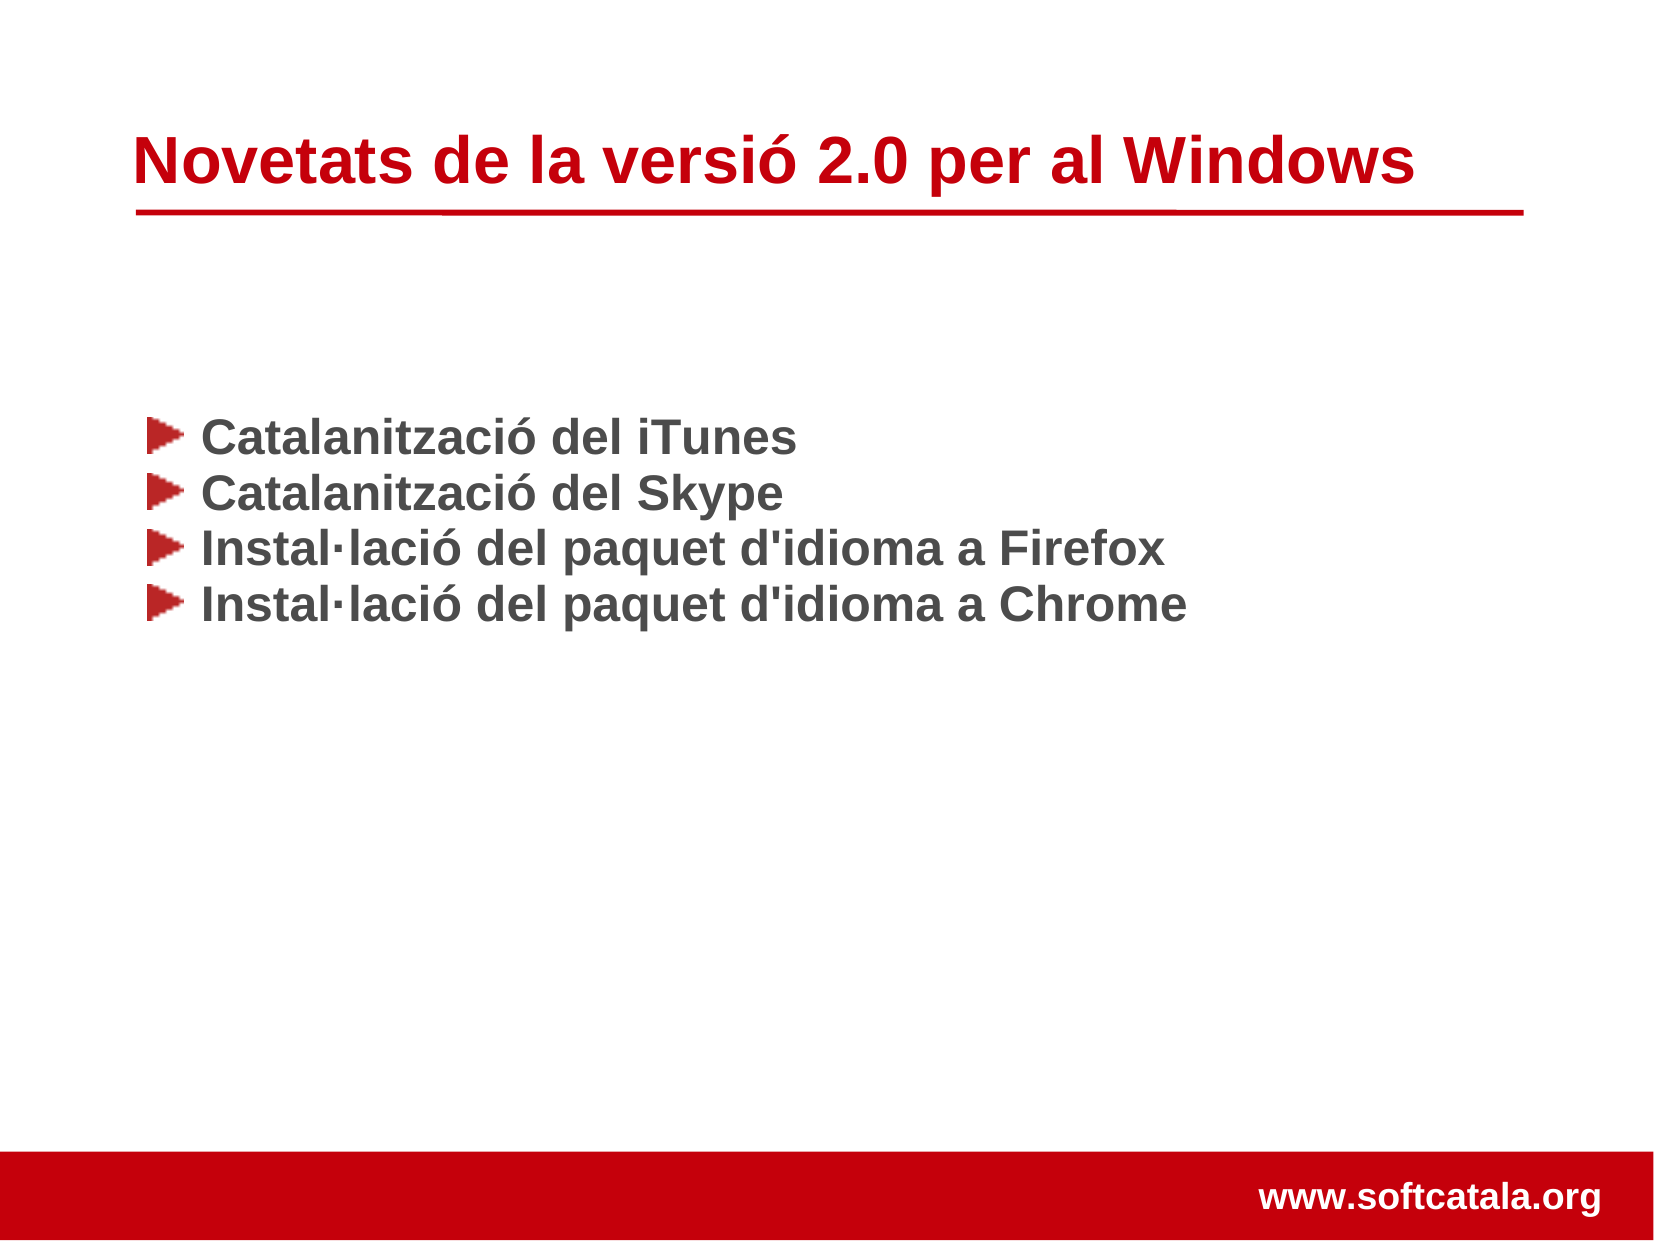

Novetats de la versió 2.0 per al Windows
Catalanització del iTunes
Catalanització del Skype
Instal·lació del paquet d'idioma a Firefox
Instal·lació del paquet d'idioma a Chrome
 www.softcatala.org